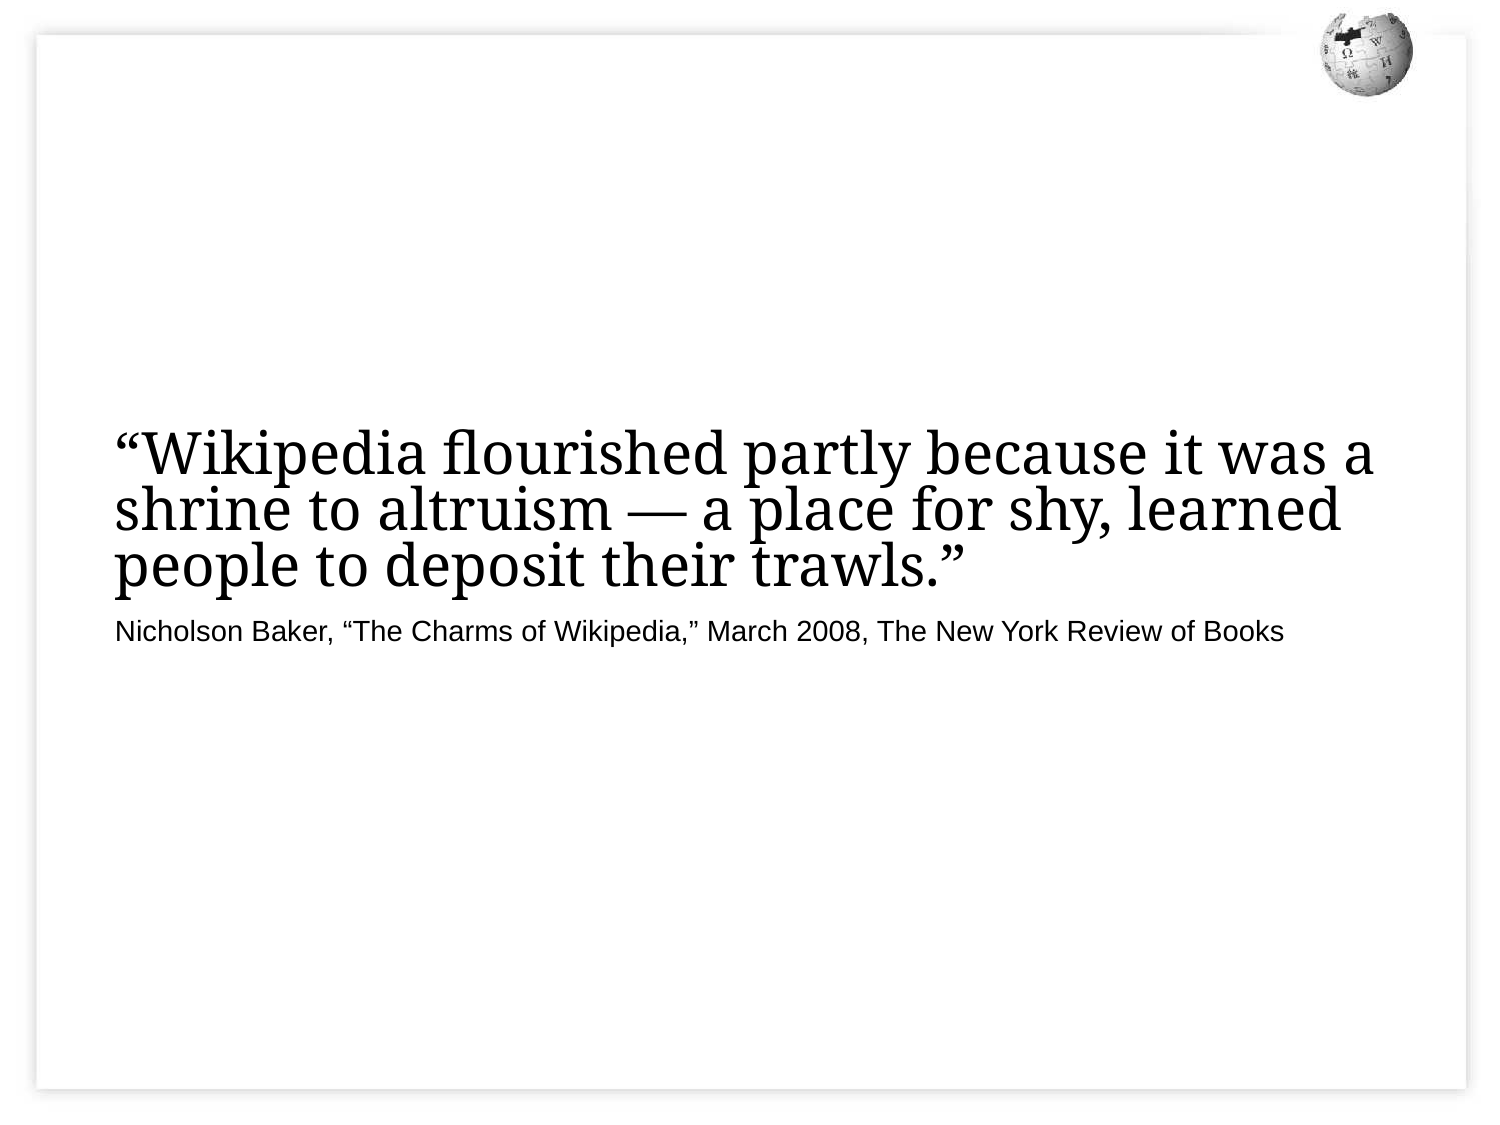

“Wikipedia flourished partly because it was a shrine to altruism — a place for shy, learned people to deposit their trawls.”
Nicholson Baker, “The Charms of Wikipedia,” March 2008, The New York Review of Books